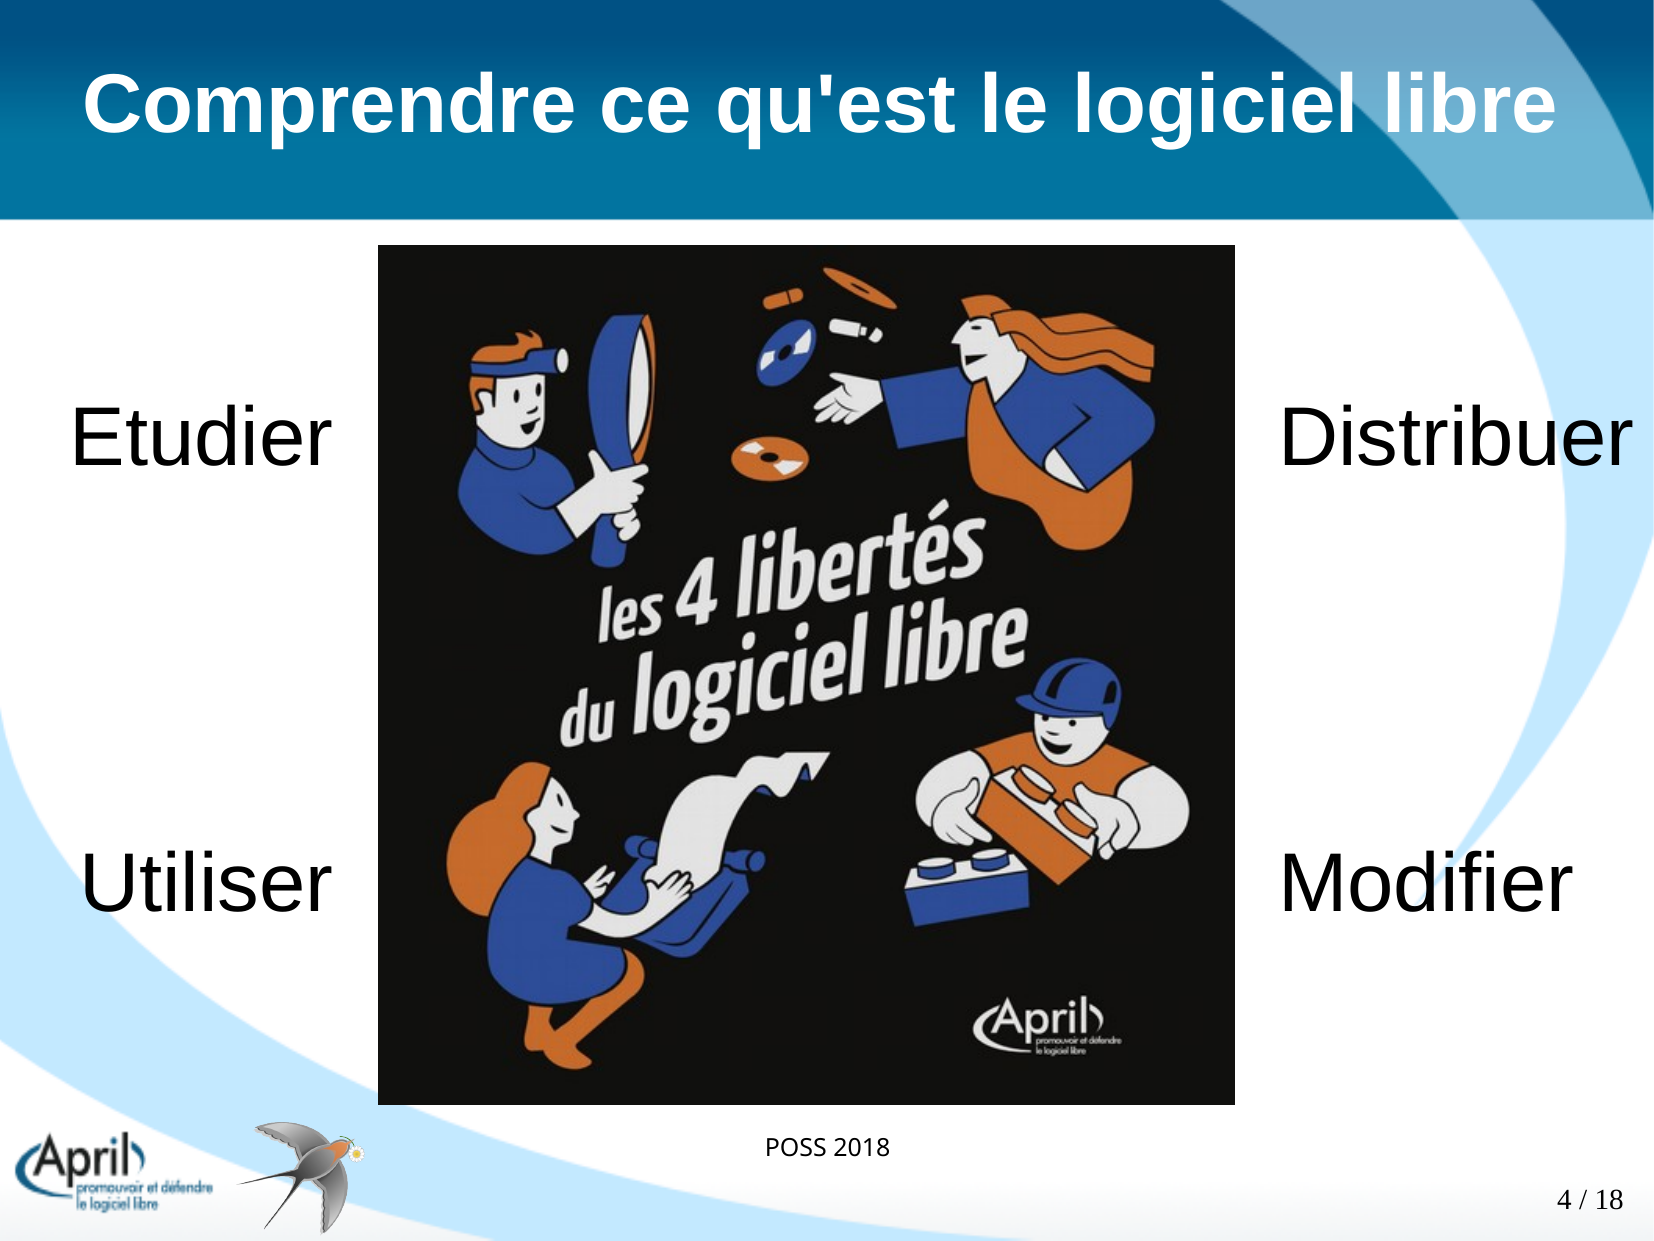

# Comprendre ce qu'est le logiciel libre
Etudier
Distribuer
Utiliser
Modifier
POSS 2018
4